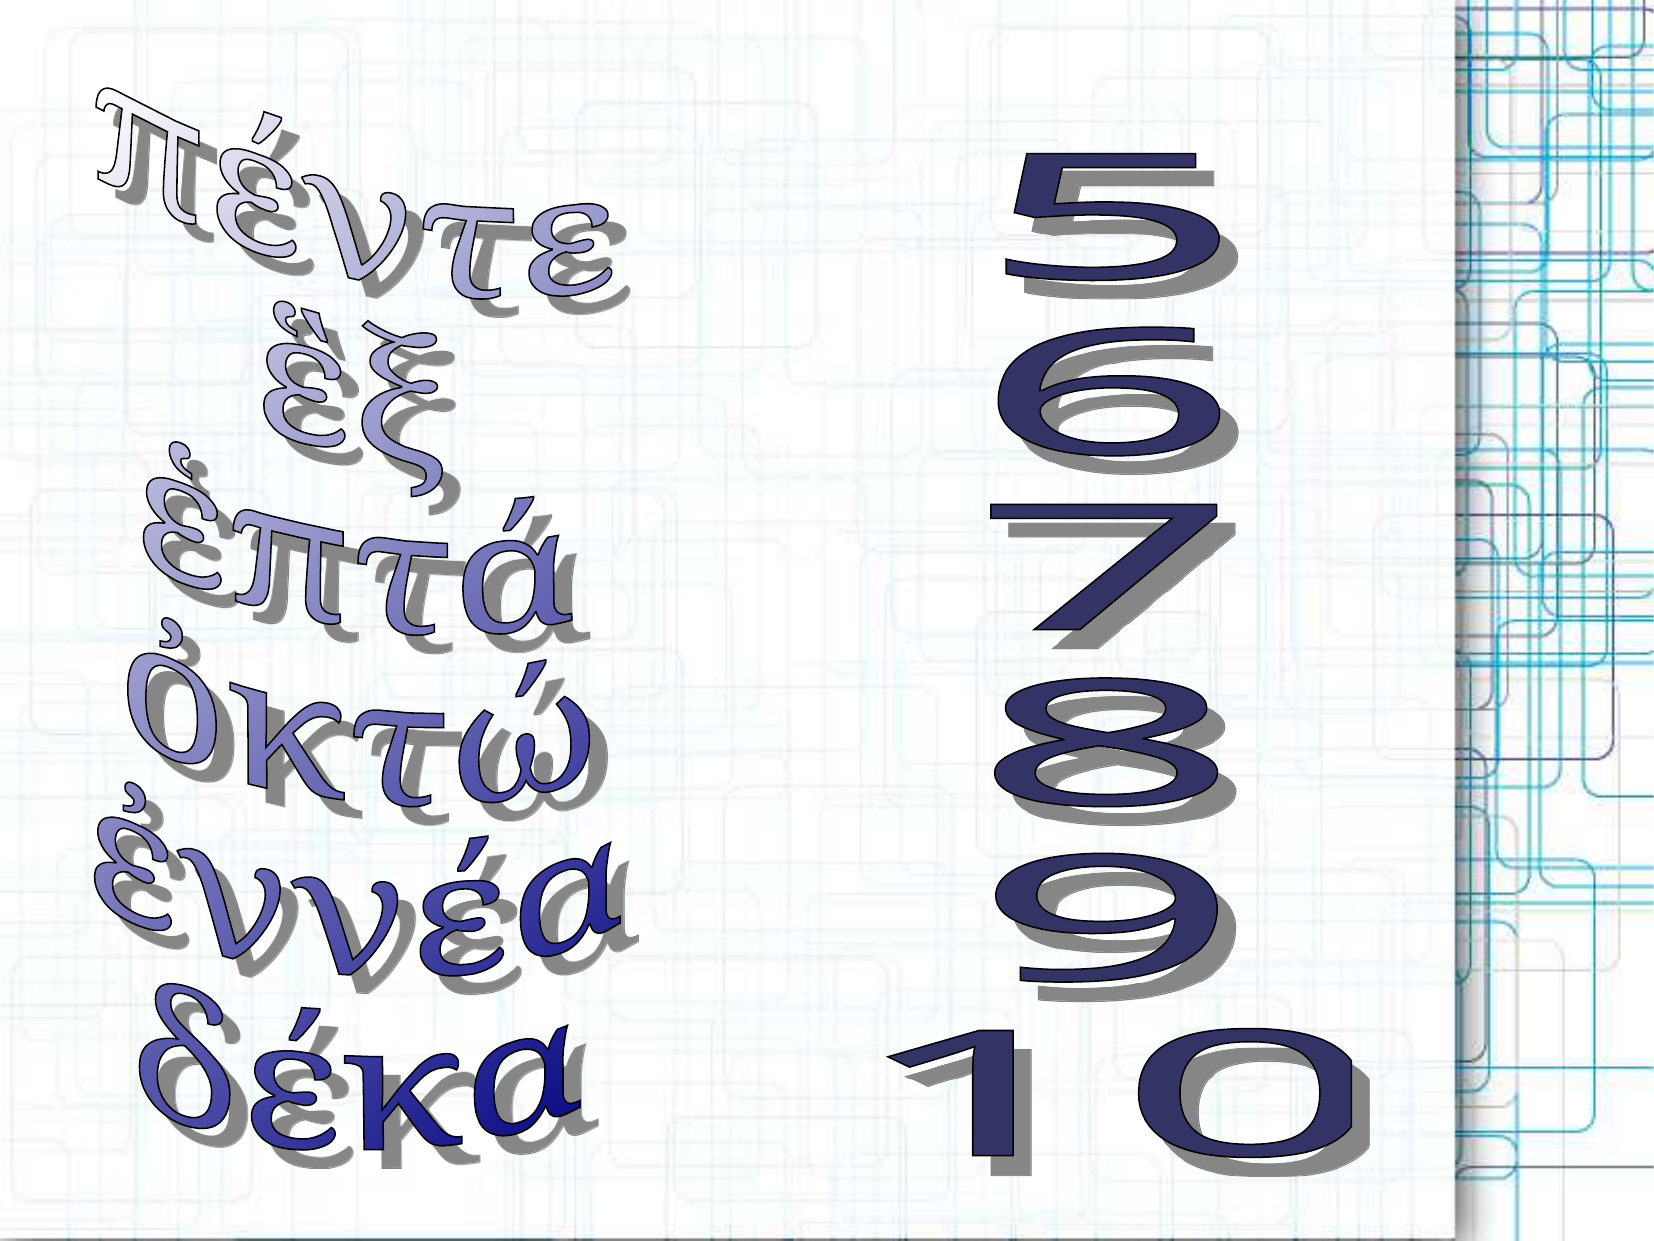

πέντε
ἓξ
ἑπτά
ὀκτώ
ἐννέα
δέκα
5
6
7
8
9
10